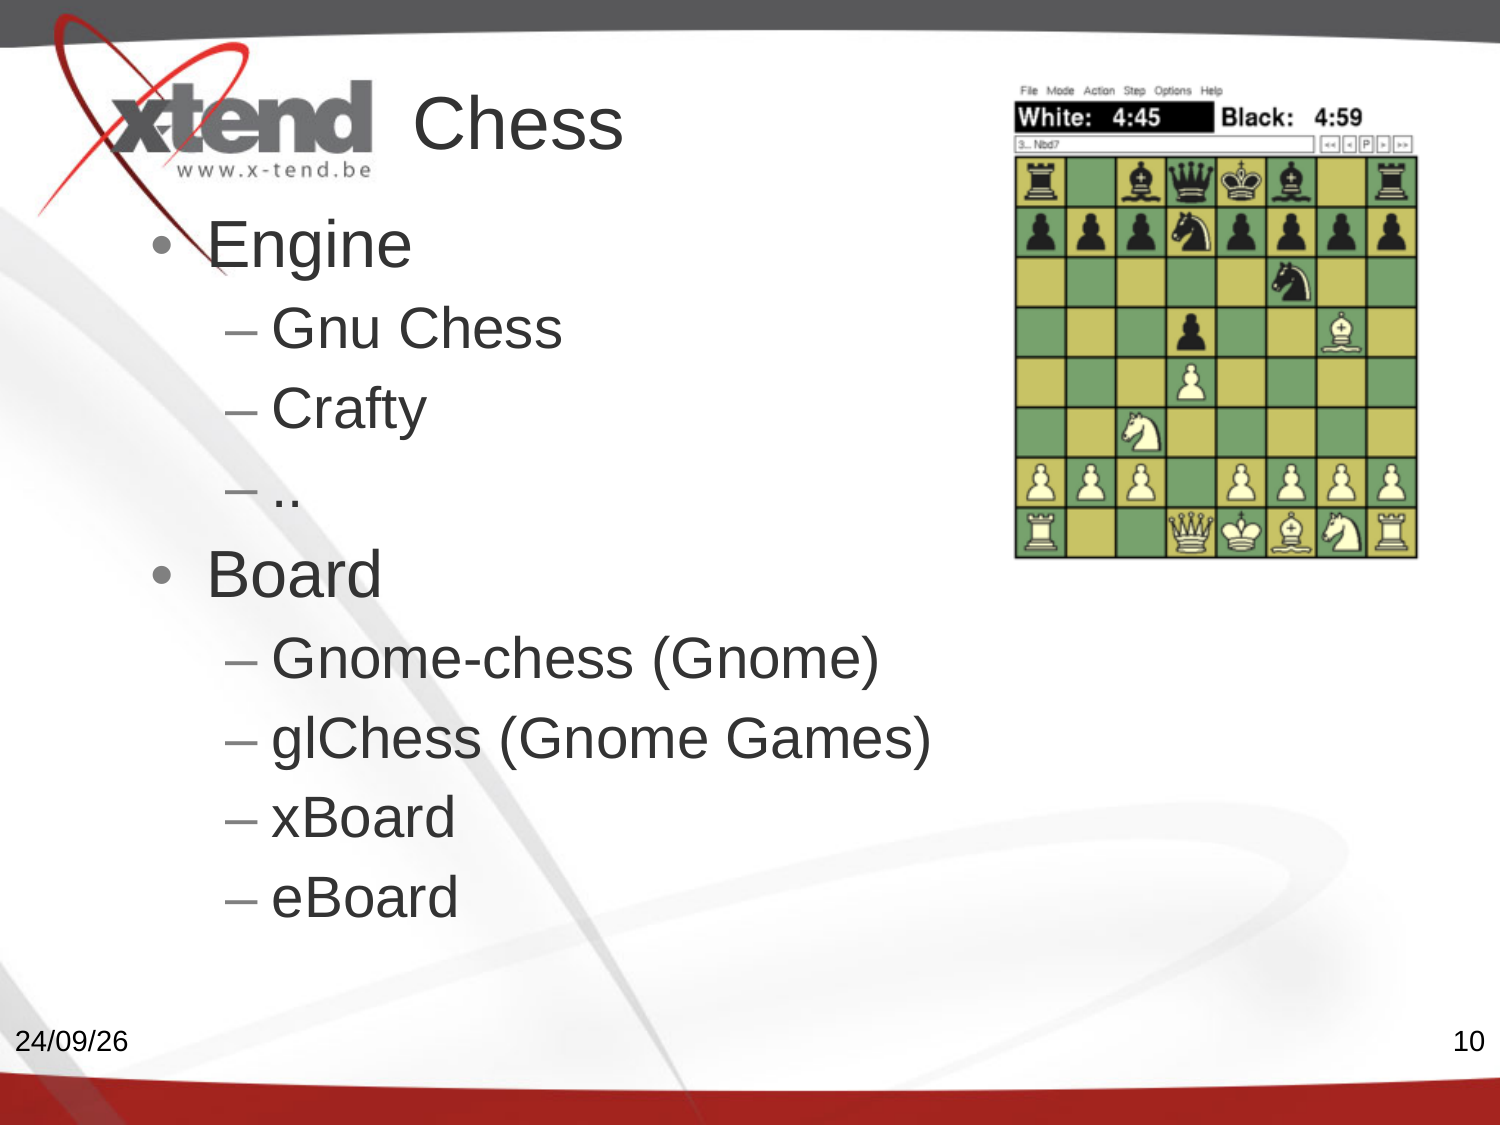

# Chess
Engine
Gnu Chess
Crafty
..
Board
Gnome-chess (Gnome)
glChess (Gnome Games)
xBoard
eBoard
10